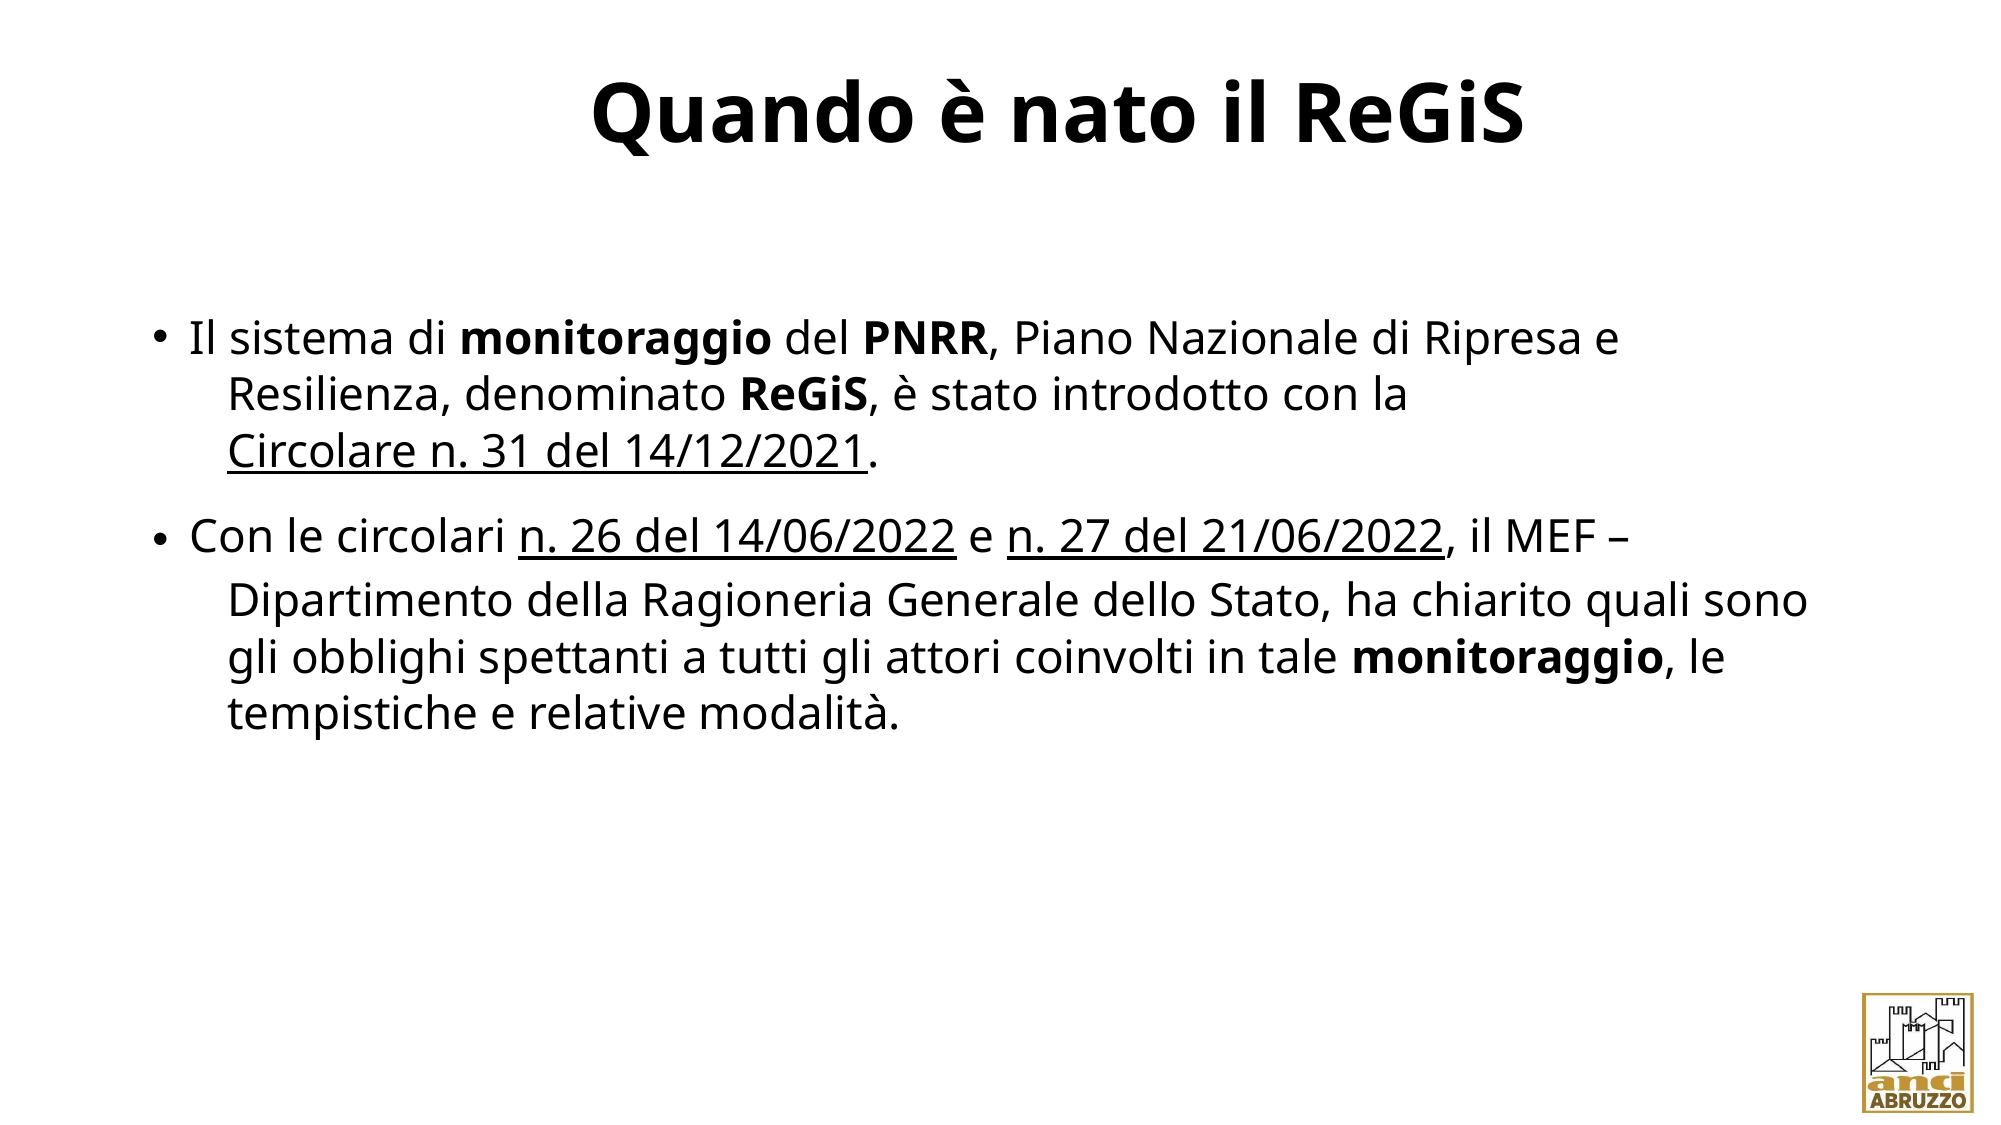

# Quando è nato il ReGiS
Il sistema di monitoraggio del PNRR, Piano Nazionale di Ripresa e Resilienza, denominato ReGiS, è stato introdotto con la Circolare n. 31 del 14/12/2021.
Con le circolari n. 26 del 14/06/2022 e n. 27 del 21/06/2022, il MEF – Dipartimento della Ragioneria Generale dello Stato, ha chiarito quali sono gli obblighi spettanti a tutti gli attori coinvolti in tale monitoraggio, le tempistiche e relative modalità.